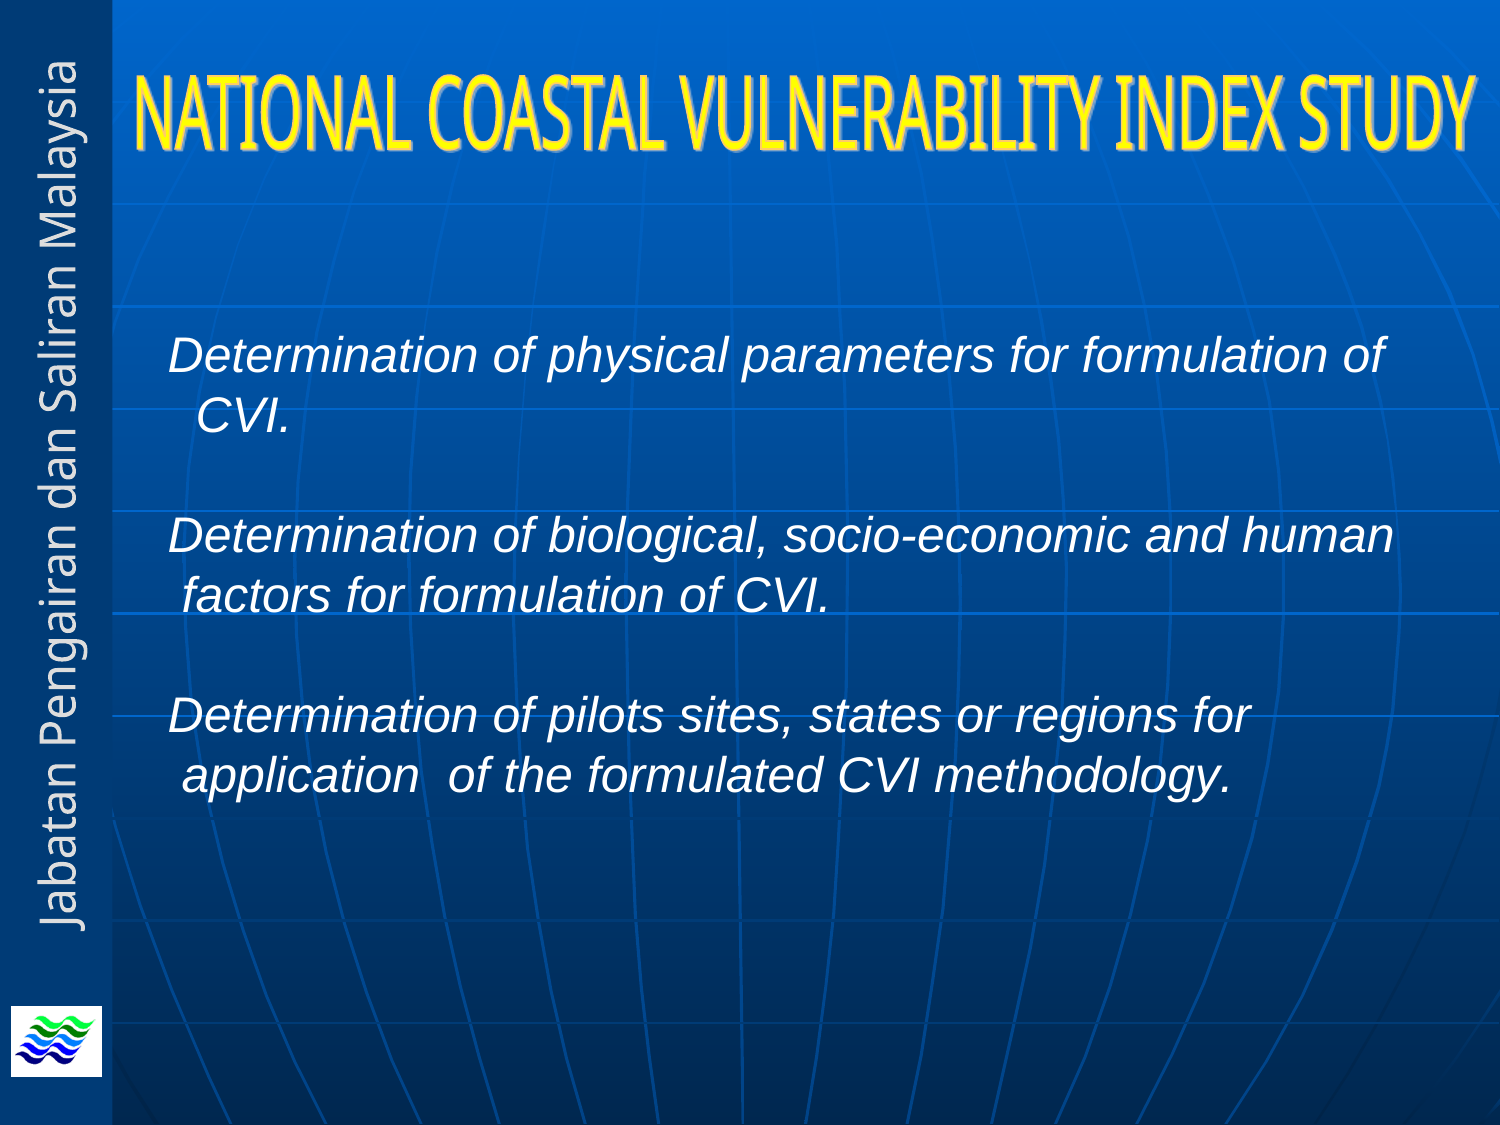

NATIONAL COASTAL VULNERABILITY INDEX STUDY
 Determination of physical parameters for formulation of
 CVI.
 Determination of biological, socio-economic and human
 factors for formulation of CVI.
 Determination of pilots sites, states or regions for
 application of the formulated CVI methodology.
Jabatan Pengairan dan Saliran Malaysia